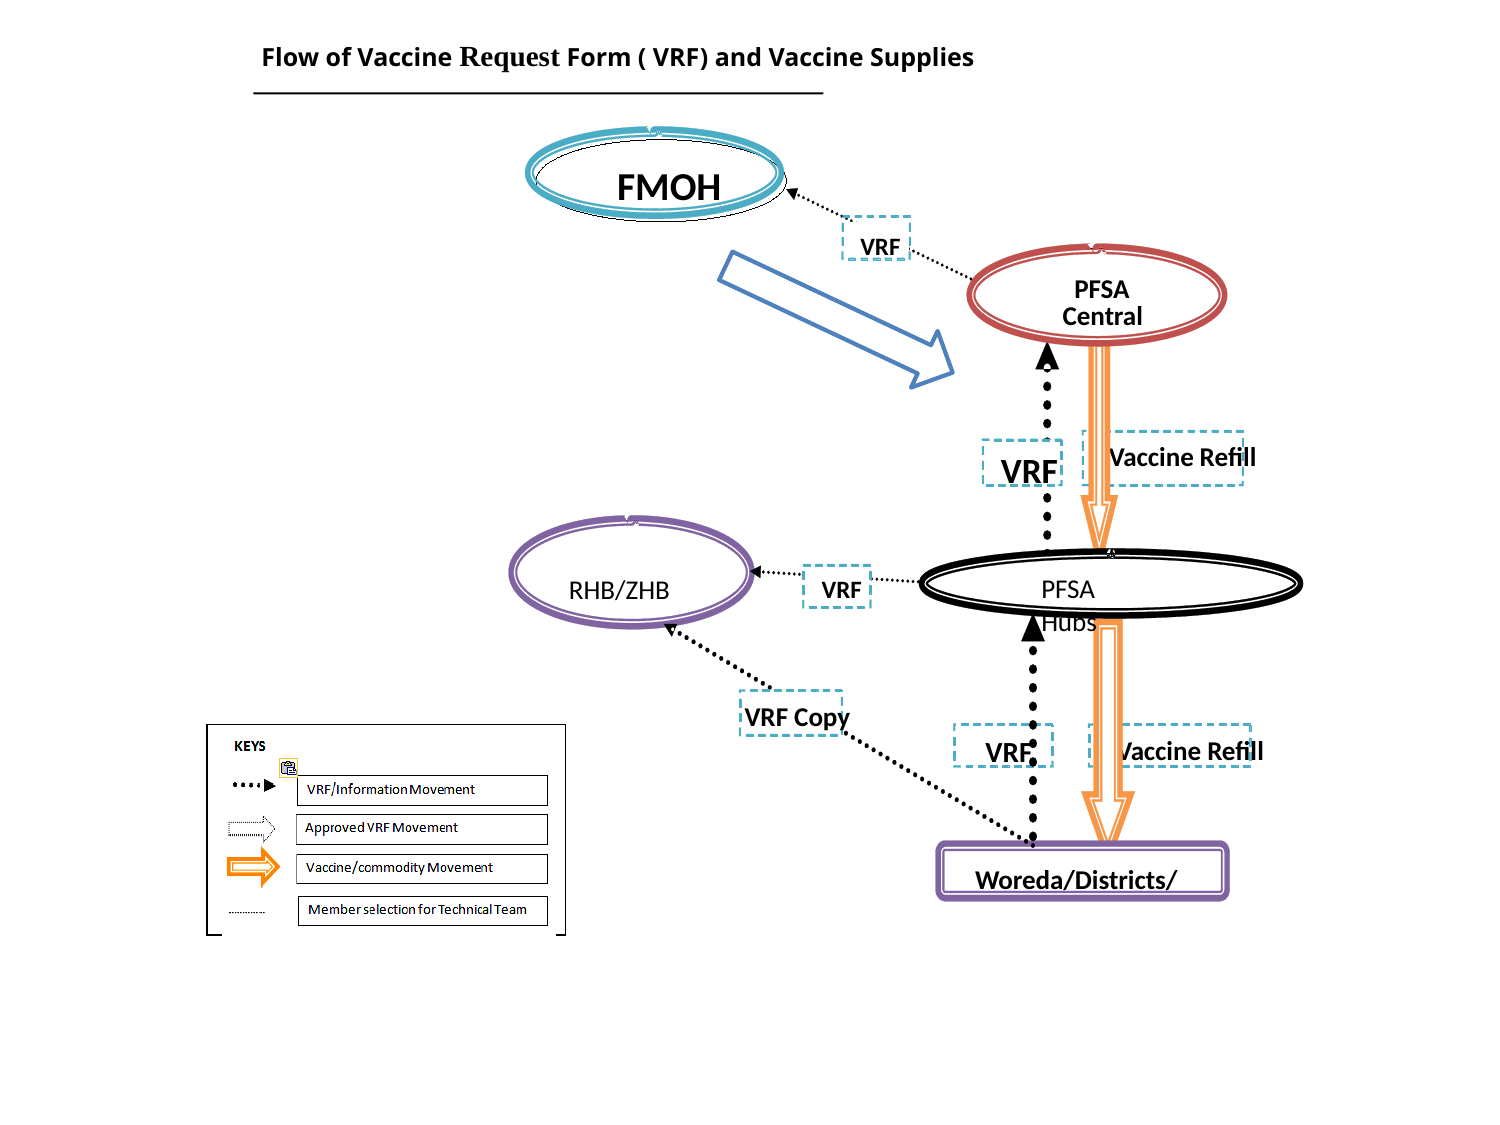

Flow of Vaccine Request Form ( VRF) and Vaccine Supplies
FMOH
VRF
PFSA
Central
Vaccine Refill
VRF
PFSA Hubs
RHB/ZHB
VRF
VRF Copy
VRF
Vaccine Refill
Woreda/Districts/